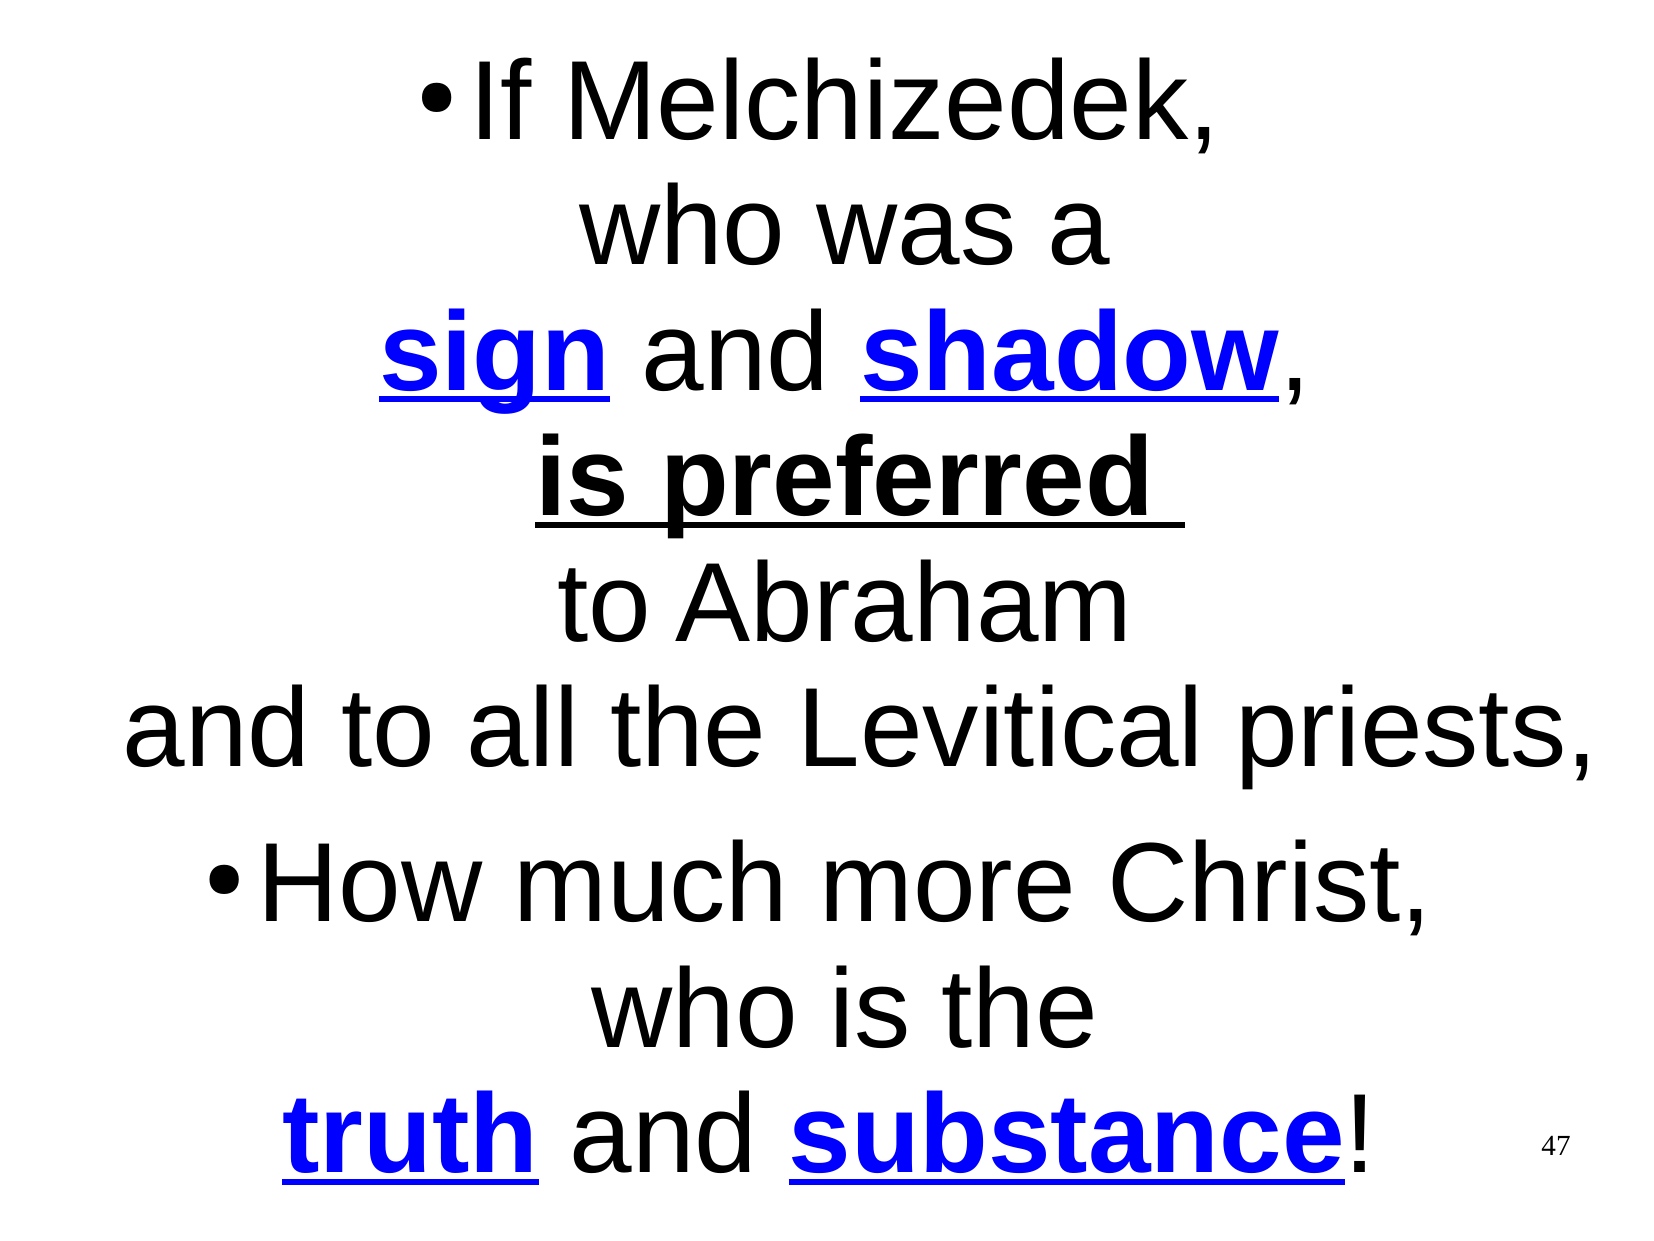

# If Melchizedek, who was a sign and shadow, is preferred to Abraham and to all the Levitical priests,
How much more Christ,
who is the
truth and substance!
47